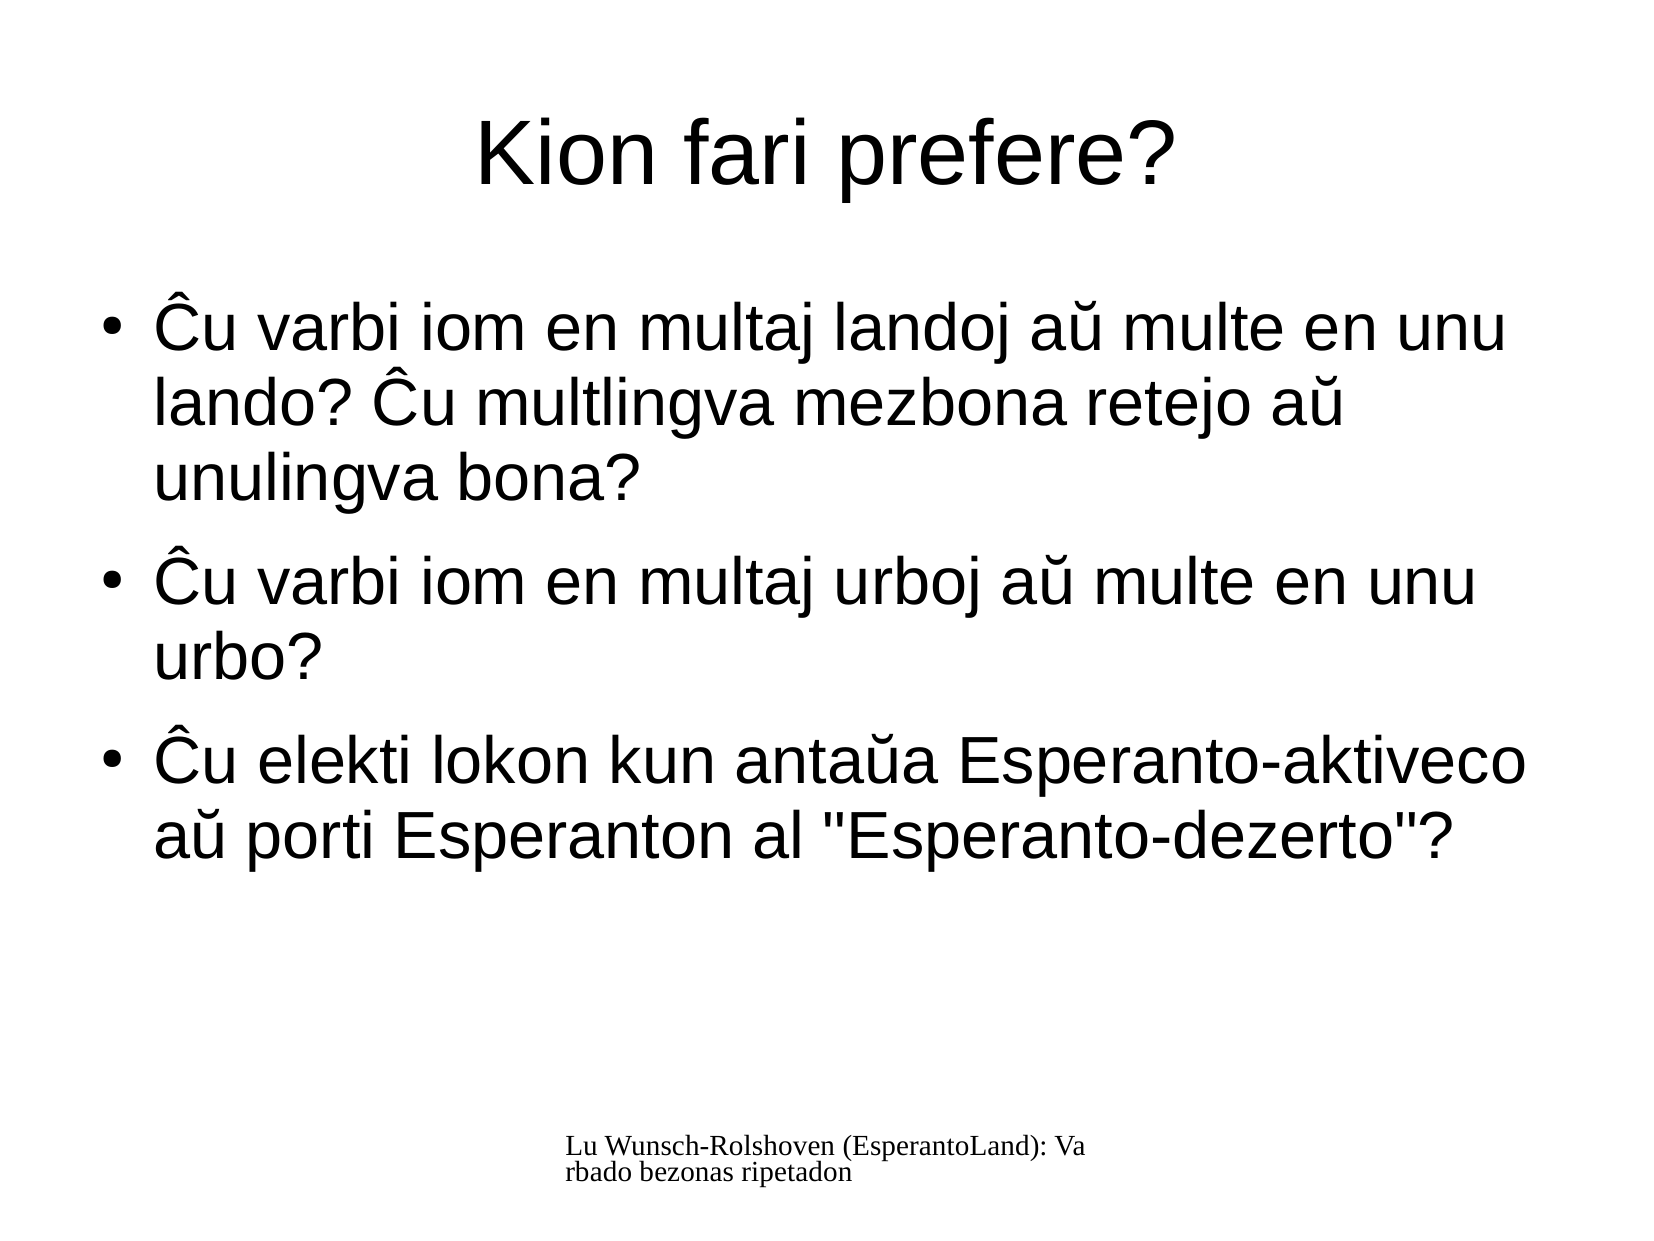

# Kion fari prefere?
Ĉu varbi iom en multaj landoj aŭ multe en unu lando? Ĉu multlingva mezbona retejo aŭ unulingva bona?
Ĉu varbi iom en multaj urboj aŭ multe en unu urbo?
Ĉu elekti lokon kun antaŭa Esperanto-aktiveco aŭ porti Esperanton al "Esperanto-dezerto"?
Lu Wunsch-Rolshoven (EsperantoLand): Varbado bezonas ripetadon